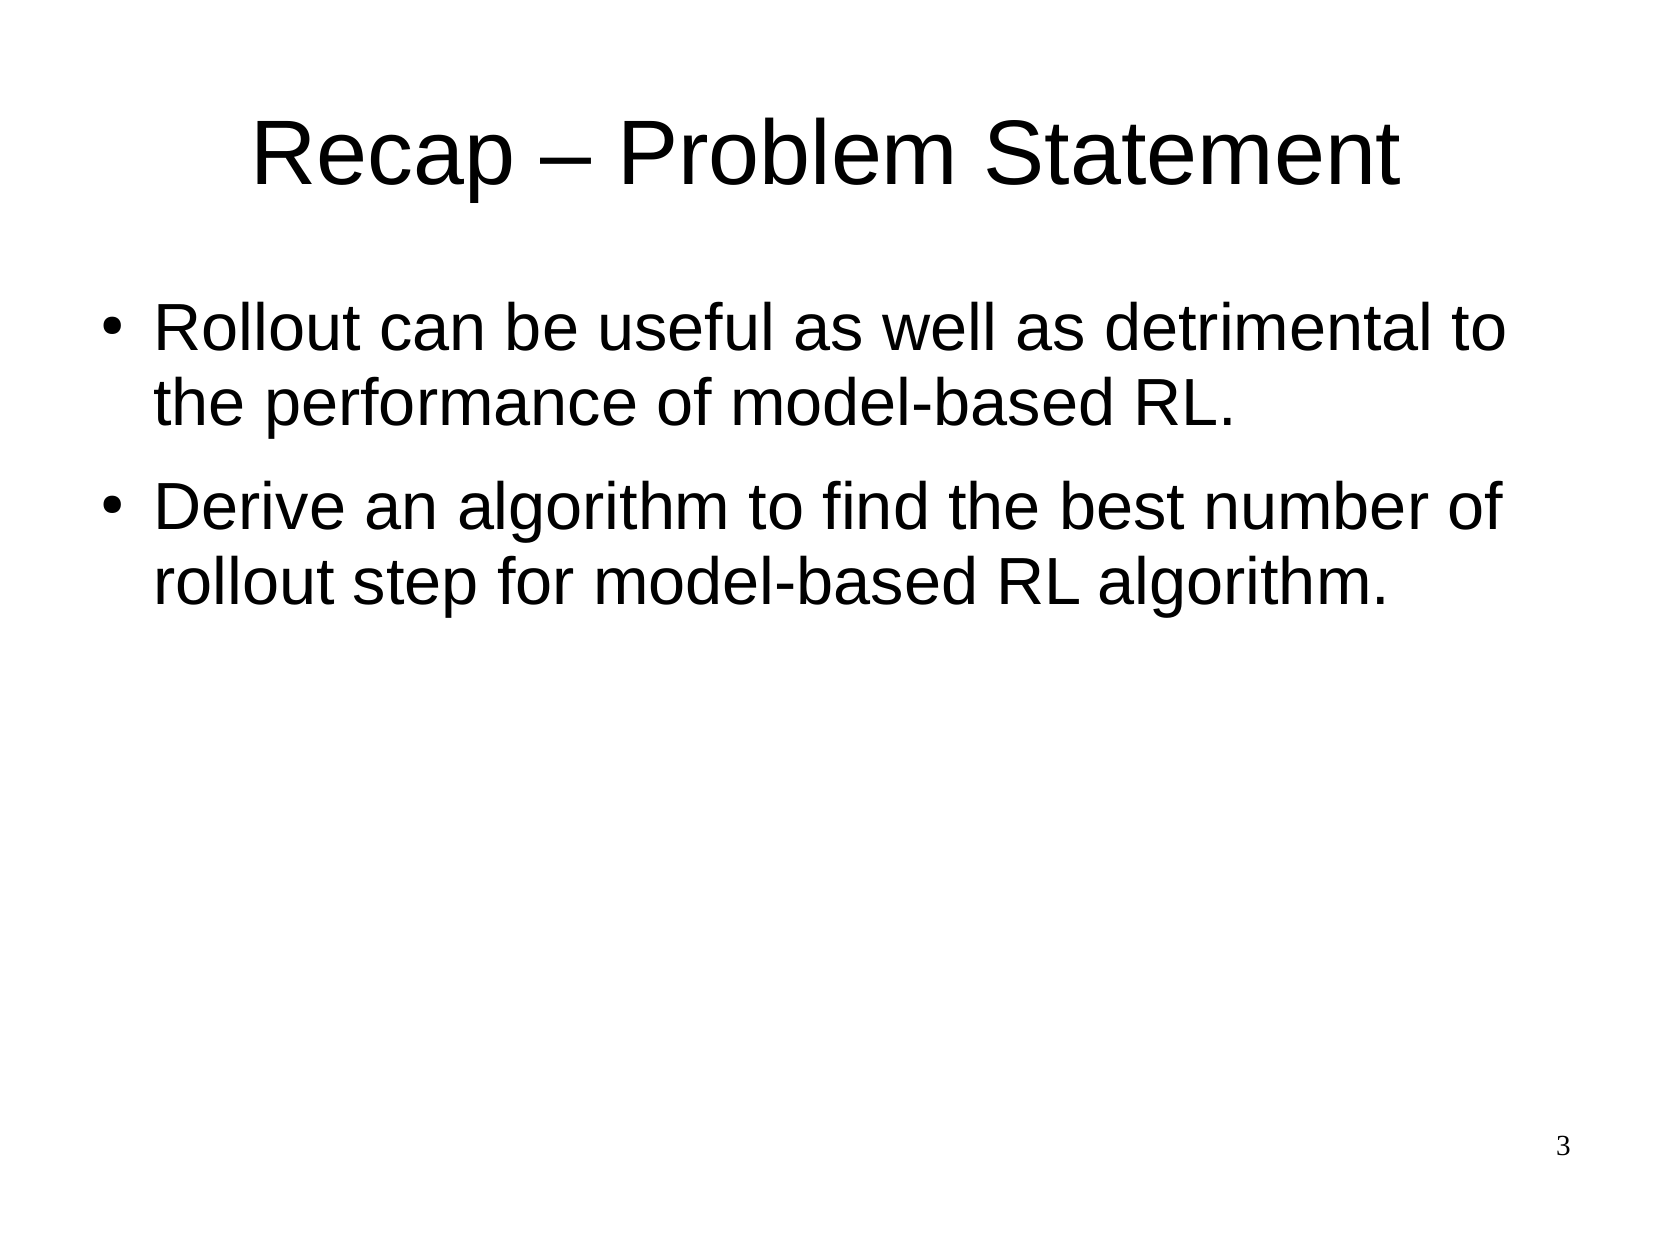

# Recap – Problem Statement
Rollout can be useful as well as detrimental to the performance of model-based RL.
Derive an algorithm to find the best number of rollout step for model-based RL algorithm.
3